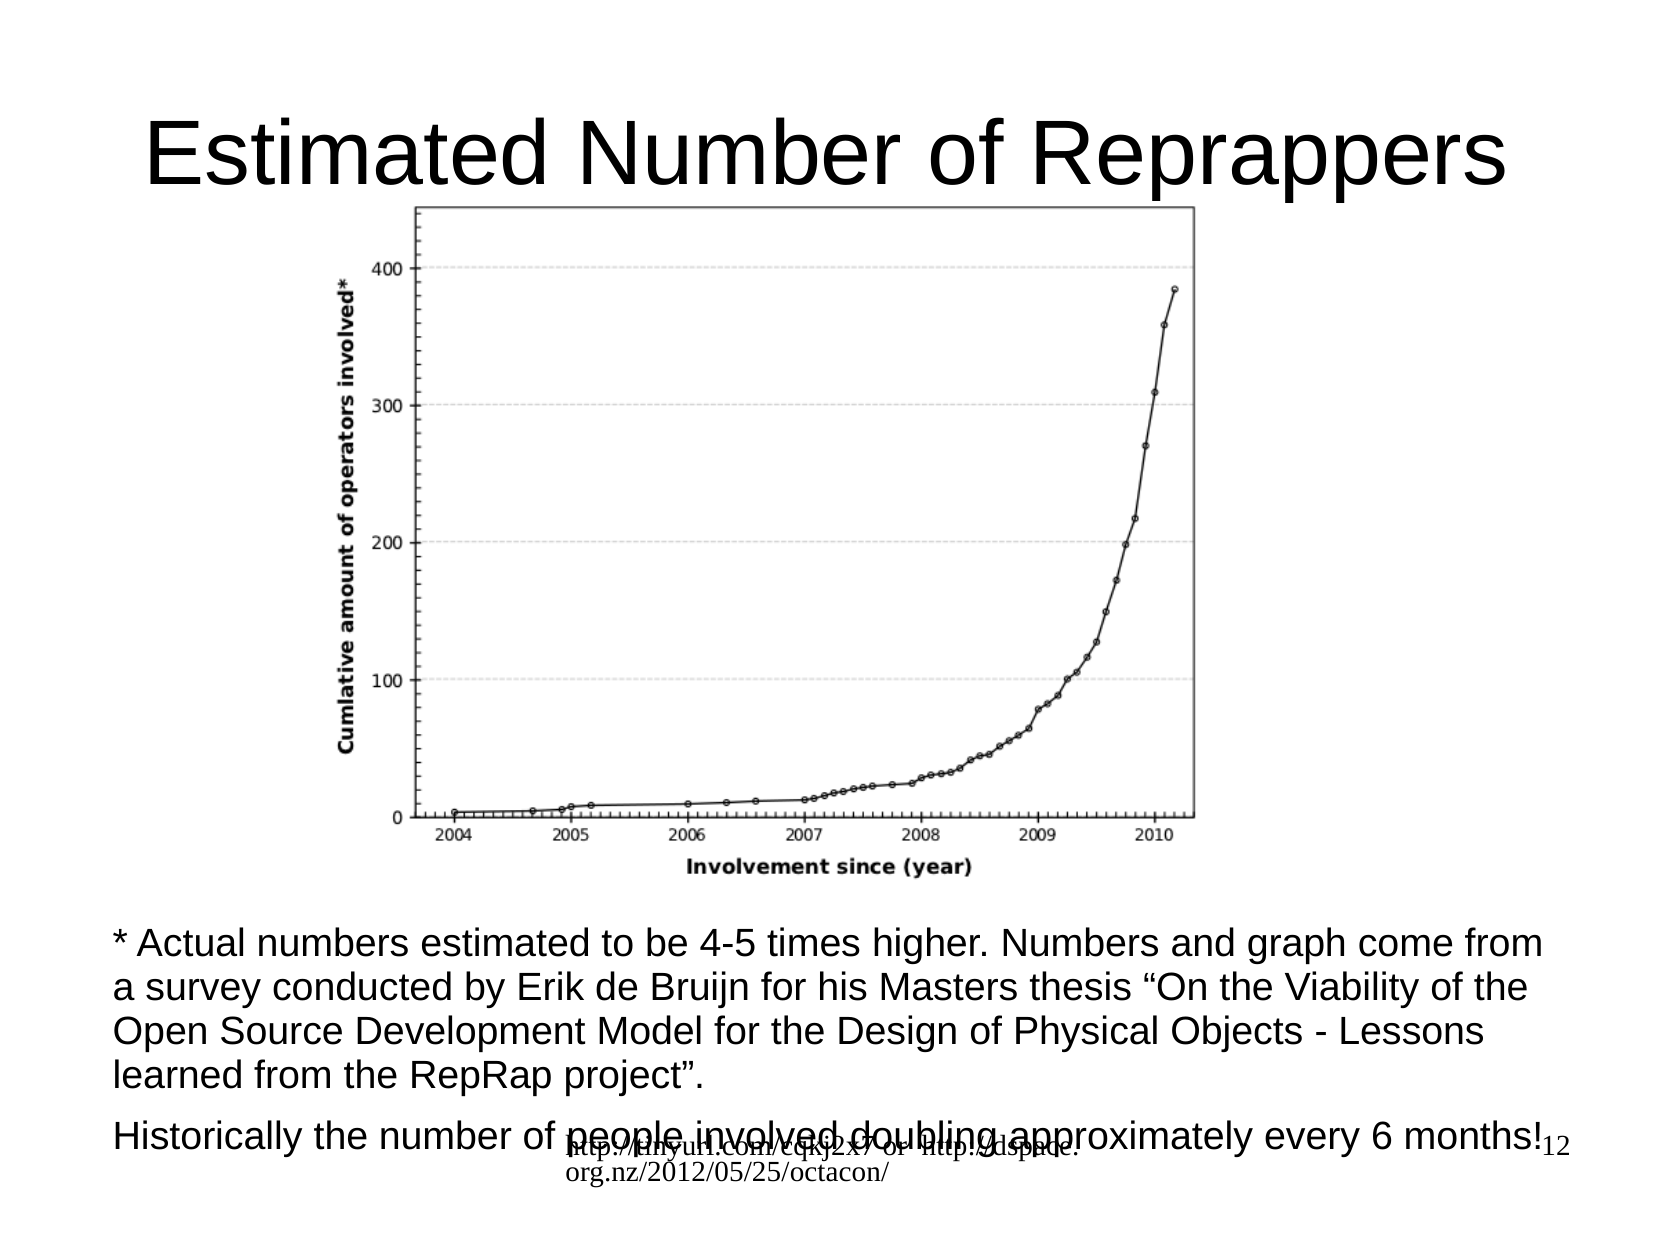

# Estimated Number of Reprappers
* Actual numbers estimated to be 4-5 times higher. Numbers and graph come from a survey conducted by Erik de Bruijn for his Masters thesis “On the Viability of the Open Source Development Model for the Design of Physical Objects - Lessons learned from the RepRap project”.
Historically the number of people involved doubling approximately every 6 months!
http://tinyurl.com/cqkj2x7 or http://dspace.org.nz/2012/05/25/octacon/
12